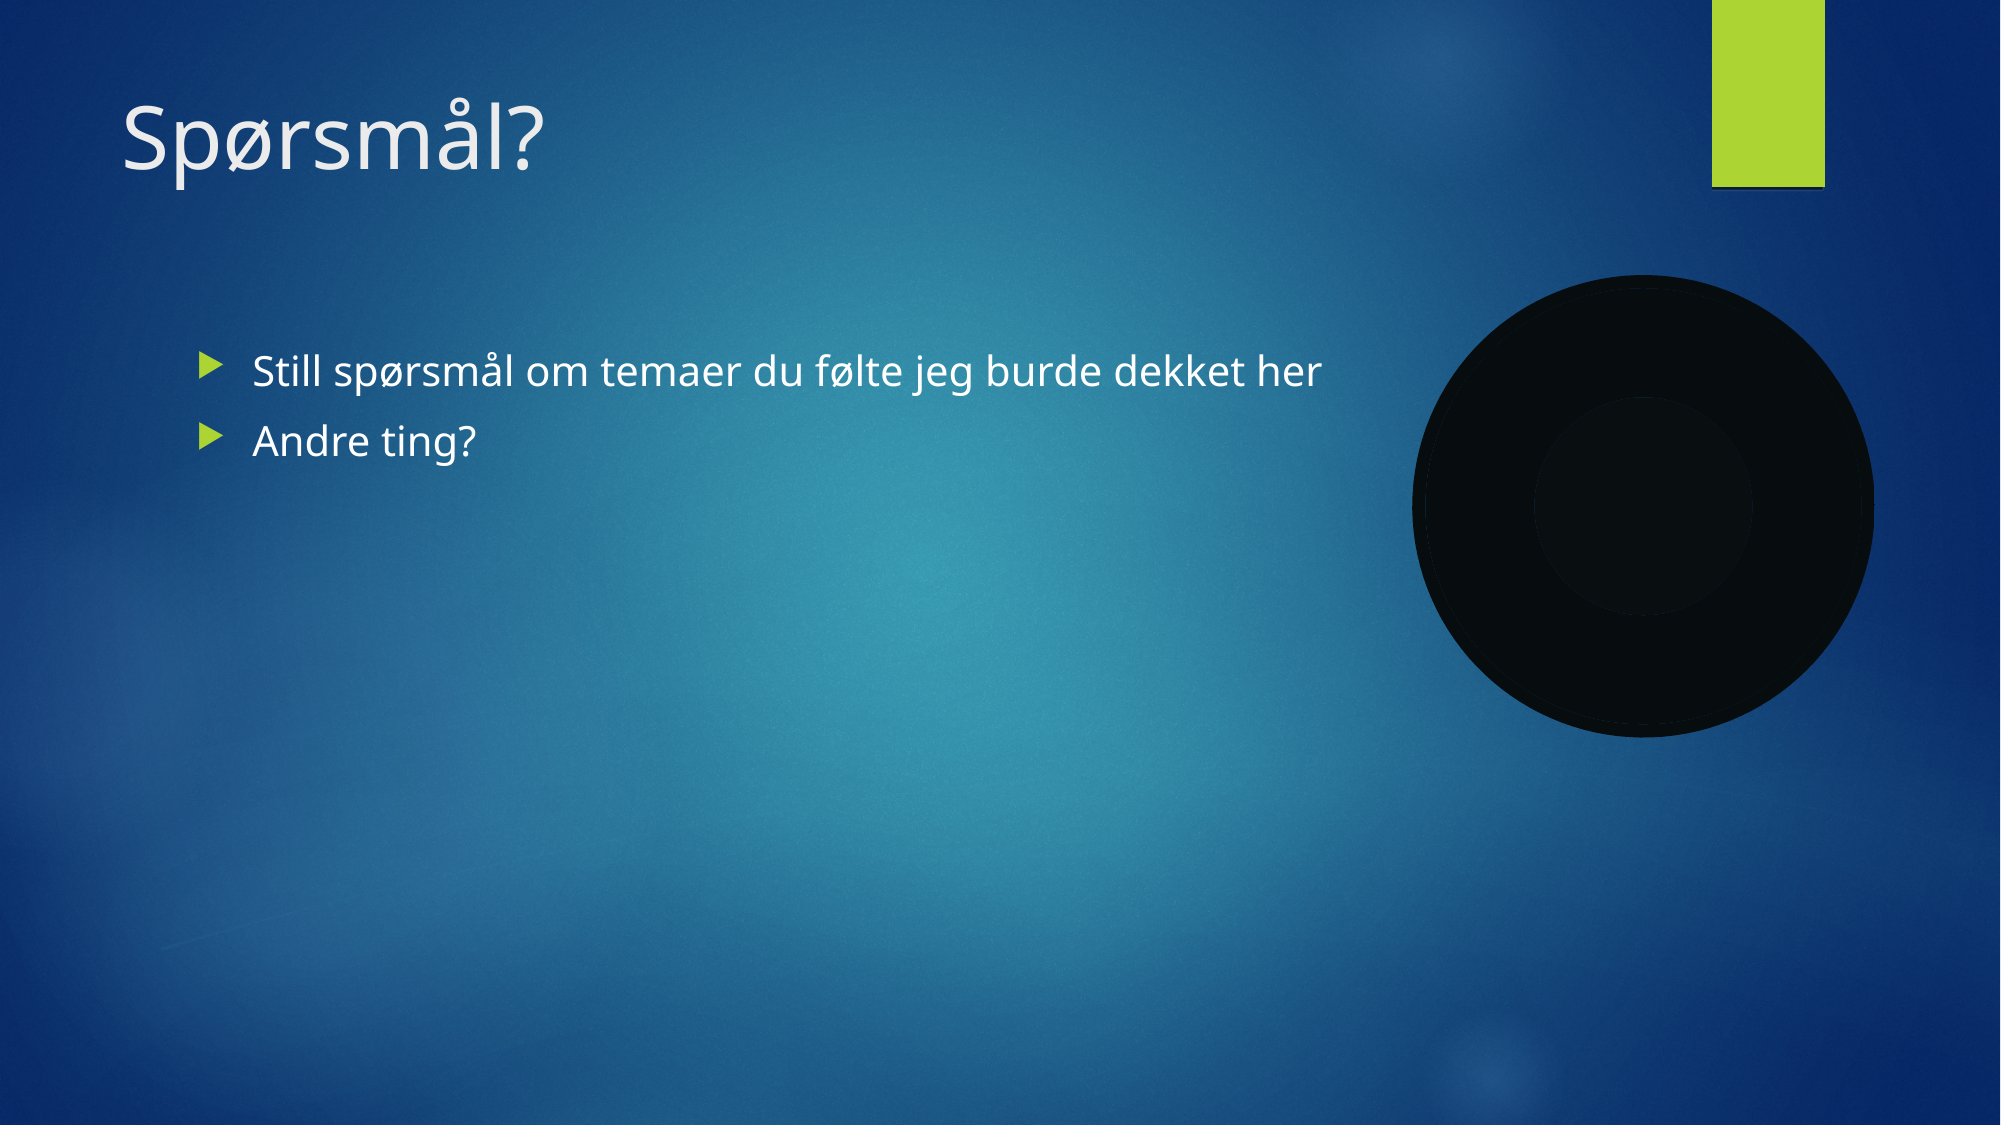

# Spørsmål?
Still spørsmål om temaer du følte jeg burde dekket her
Andre ting?